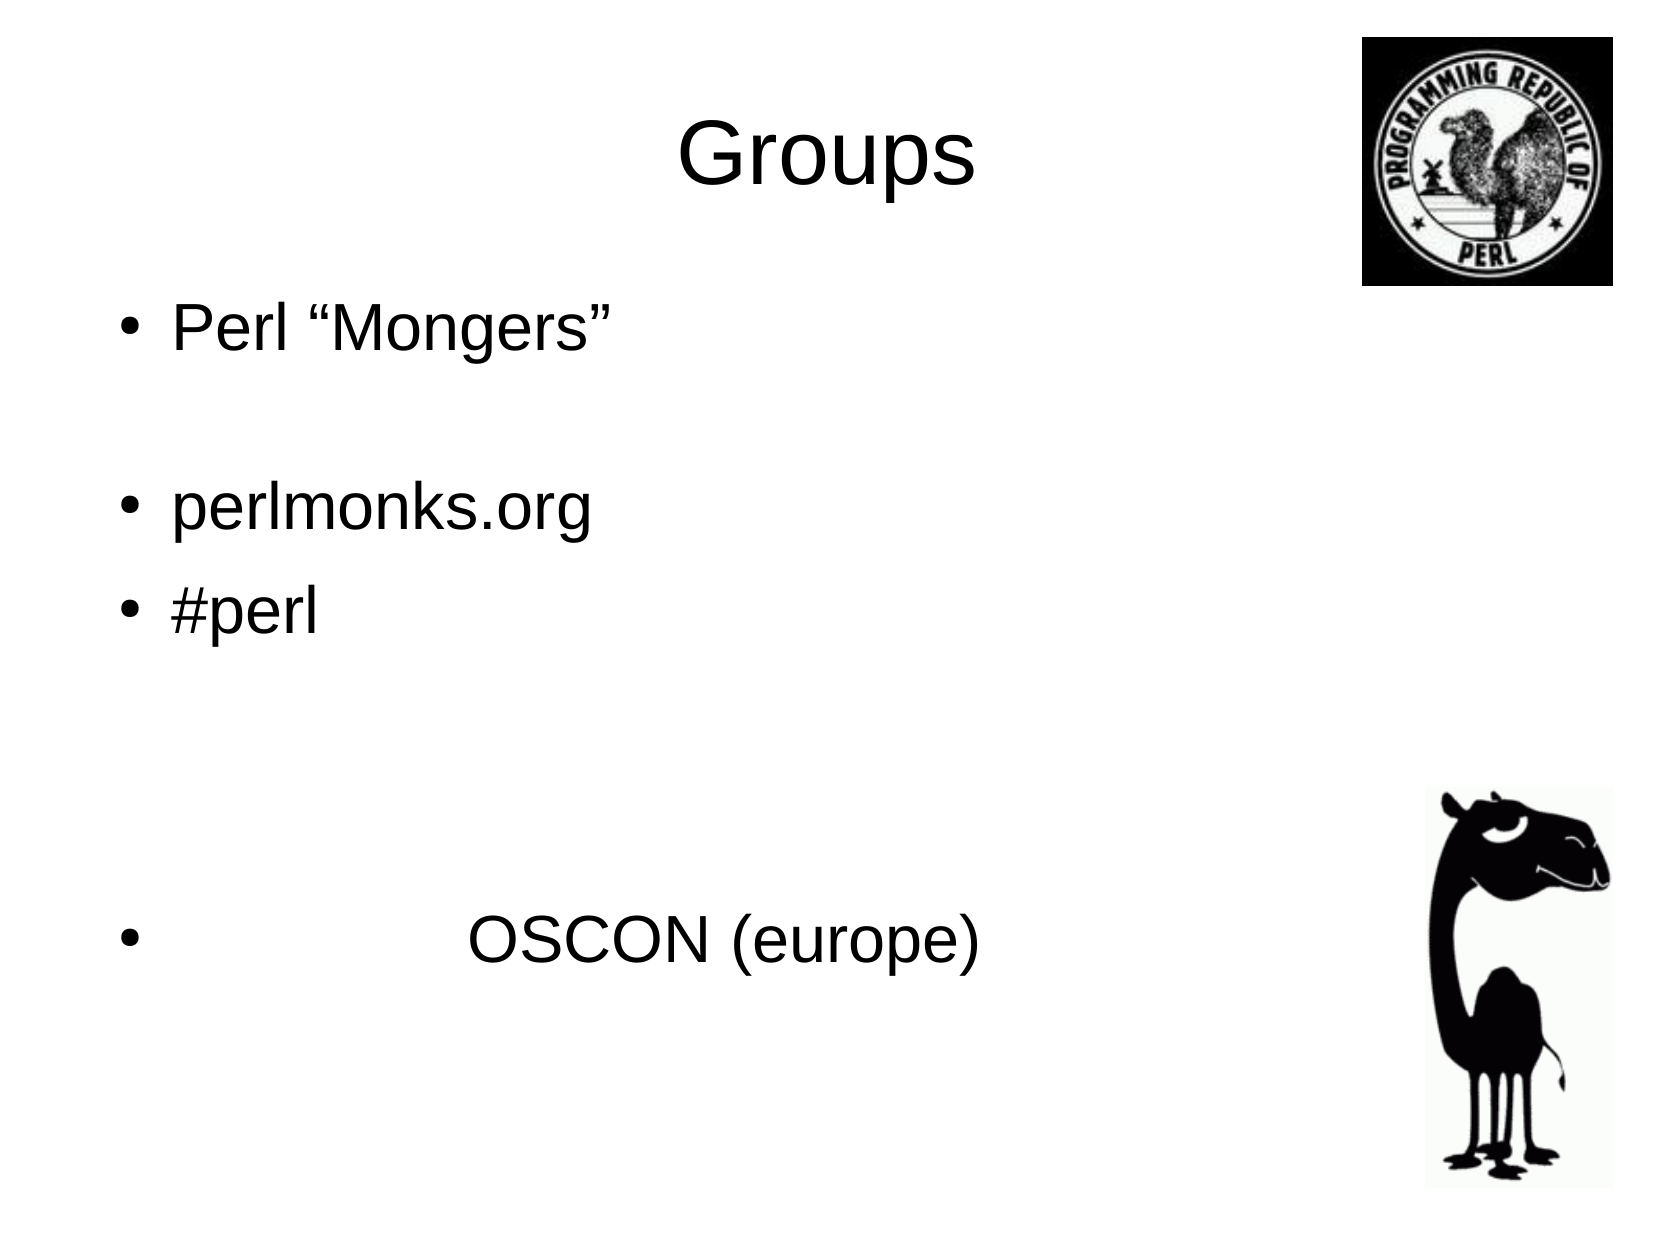

# Groups
Perl “Mongers”
perlmonks.org
#perl
 OSCON (europe)